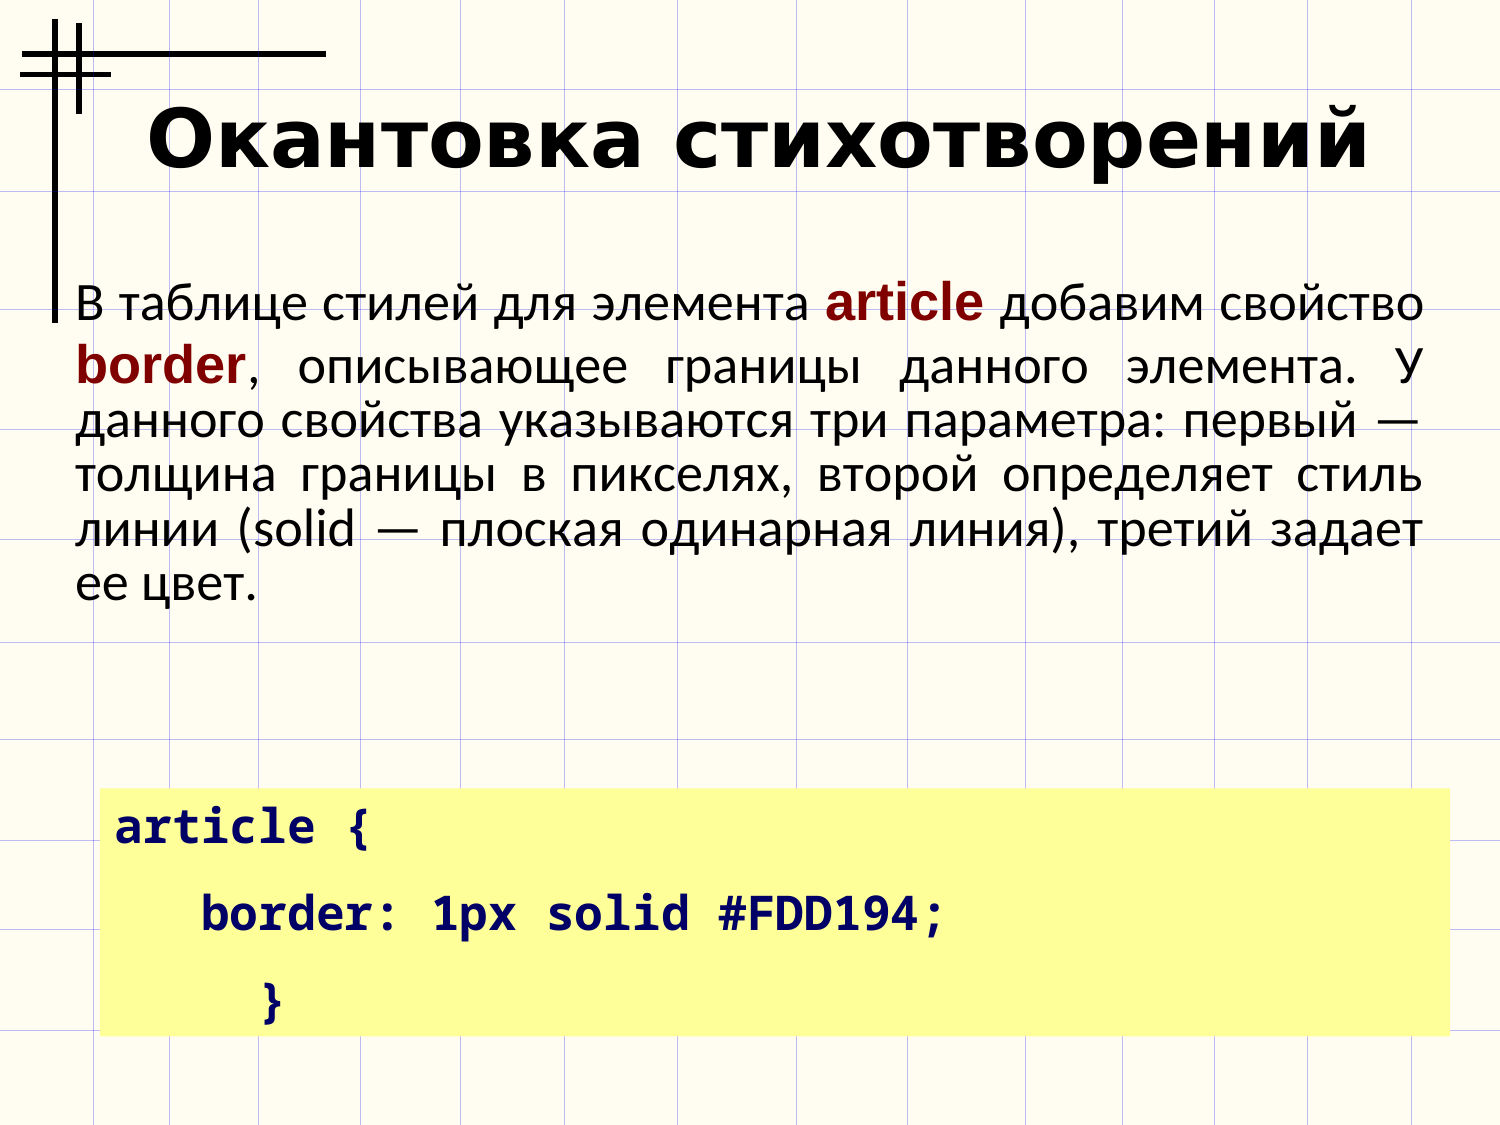

# Окантовка стихотворений
В таблице стилей для элемента article добавим свойство border, описывающее границы данного элемента. У данного свойства указываются три параметра: первый — толщина границы в пикселях, второй определяет стиль линии (solid — плоская одинарная линия), третий задает ее цвет.
article {
 border: 1px solid #FDD194;
 }